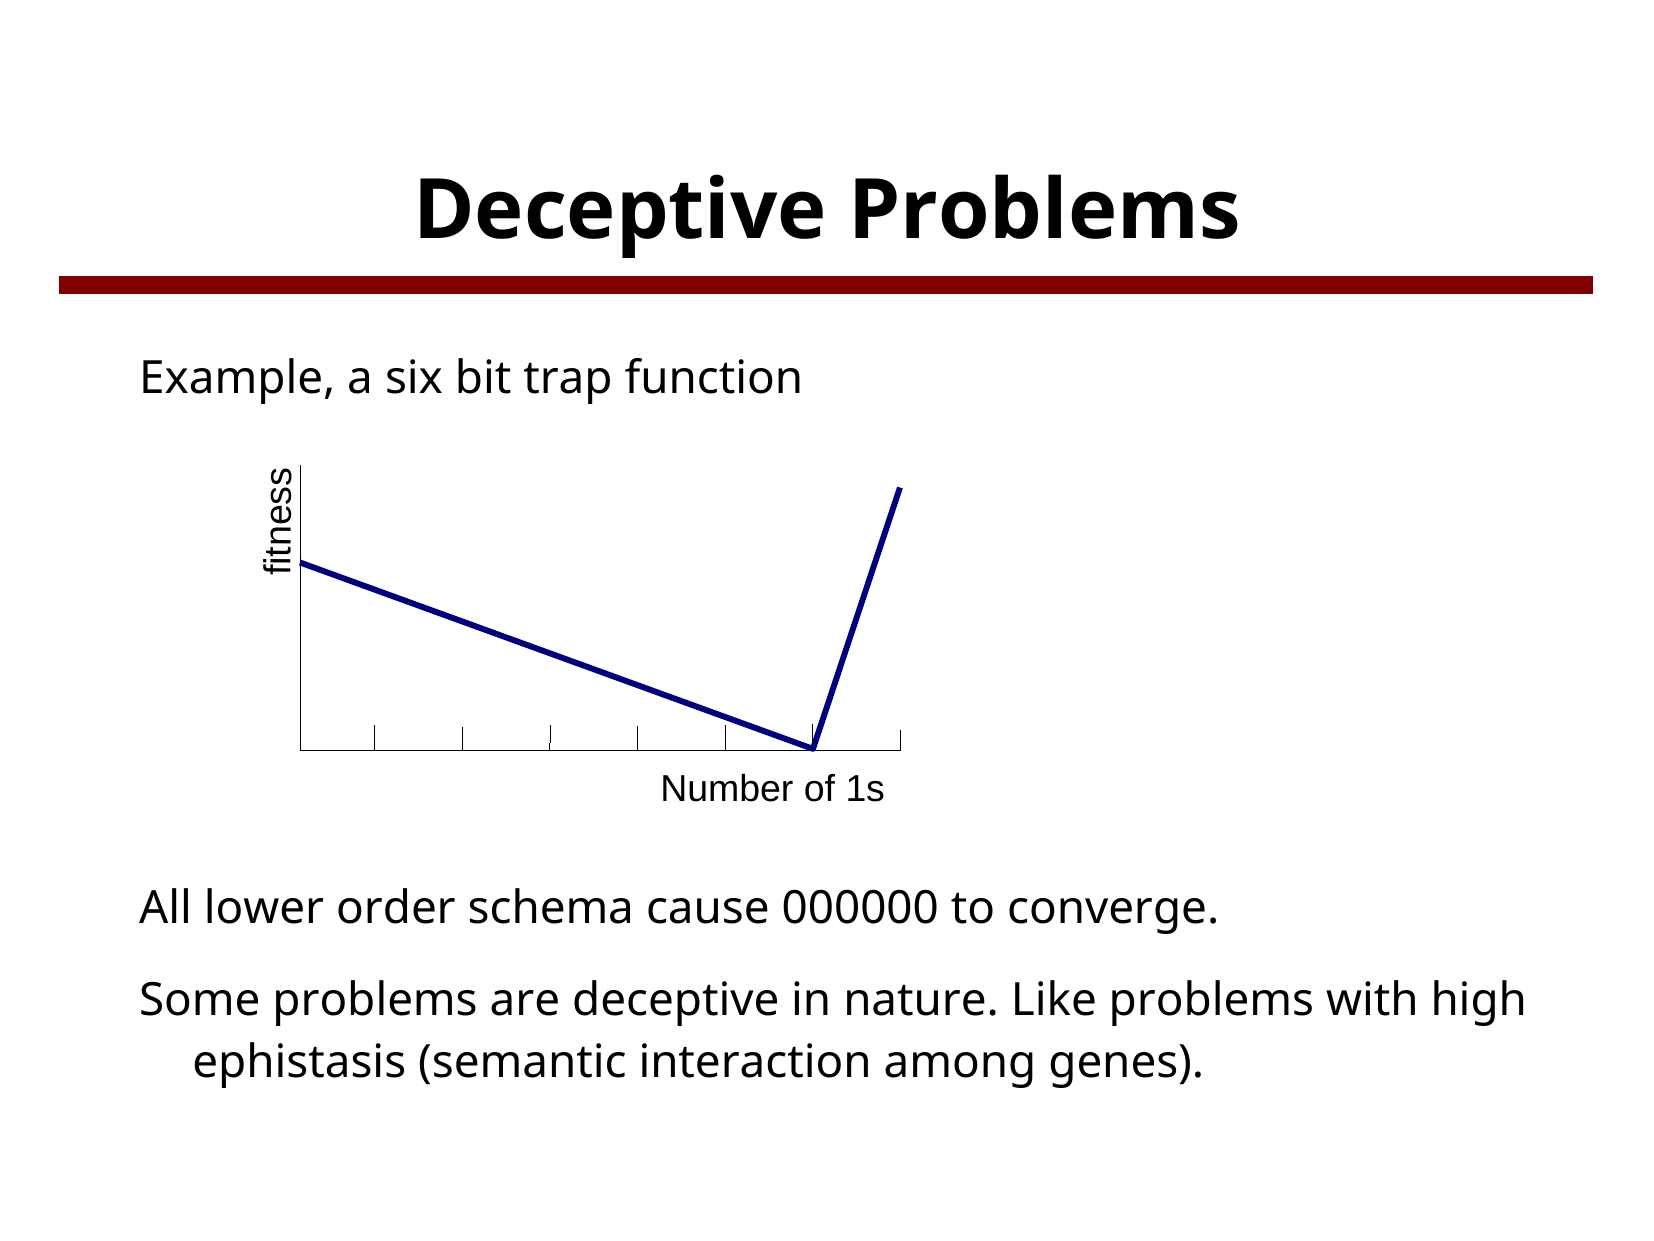

# Deceptive Problems
Example, a six bit trap function
All lower order schema cause 000000 to converge.
Some problems are deceptive in nature. Like problems with high ephistasis (semantic interaction among genes).
Number of 1s
fitness